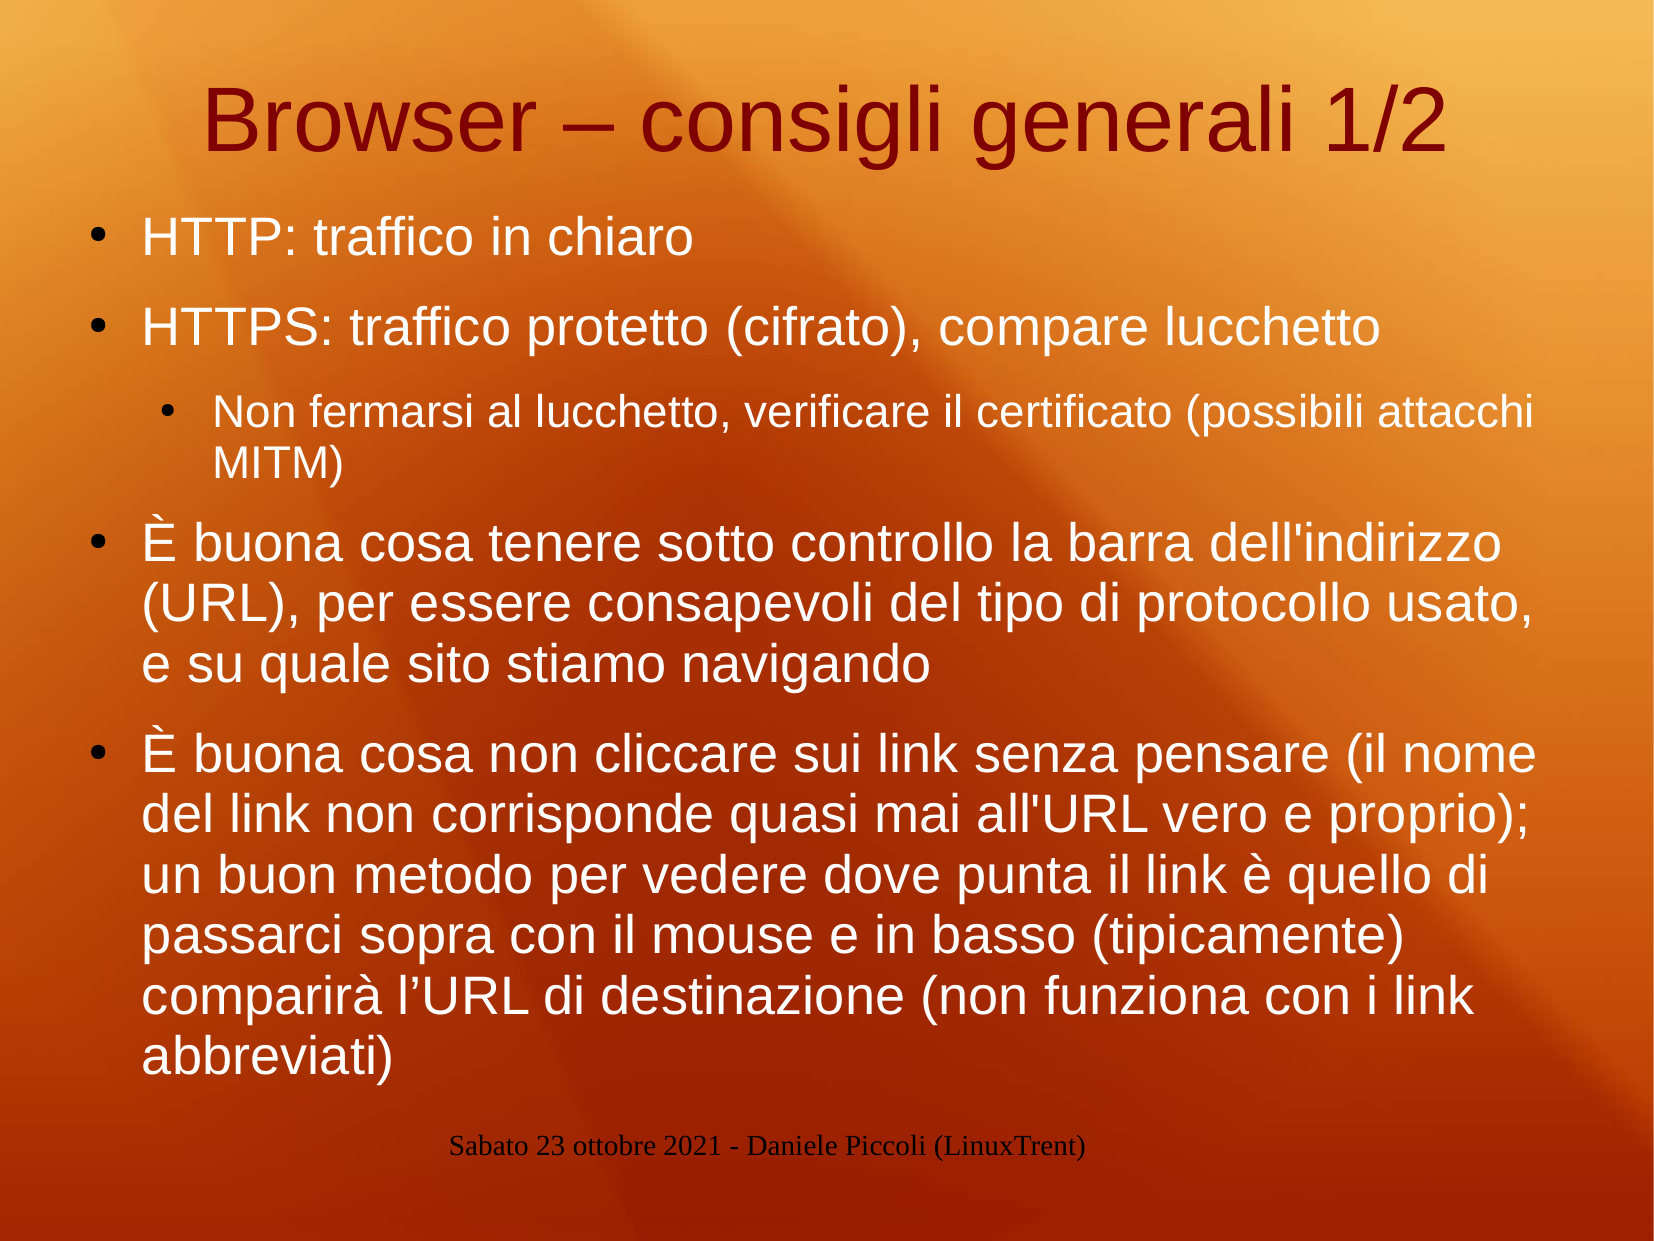

# Browser – consigli generali 1/2
HTTP: traffico in chiaro
HTTPS: traffico protetto (cifrato), compare lucchetto
Non fermarsi al lucchetto, verificare il certificato (possibili attacchi MITM)
È buona cosa tenere sotto controllo la barra dell'indirizzo (URL), per essere consapevoli del tipo di protocollo usato, e su quale sito stiamo navigando
È buona cosa non cliccare sui link senza pensare (il nome del link non corrisponde quasi mai all'URL vero e proprio); un buon metodo per vedere dove punta il link è quello di passarci sopra con il mouse e in basso (tipicamente) comparirà l’URL di destinazione (non funziona con i link abbreviati)
Sabato 23 ottobre 2021 - Daniele Piccoli (LinuxTrent)